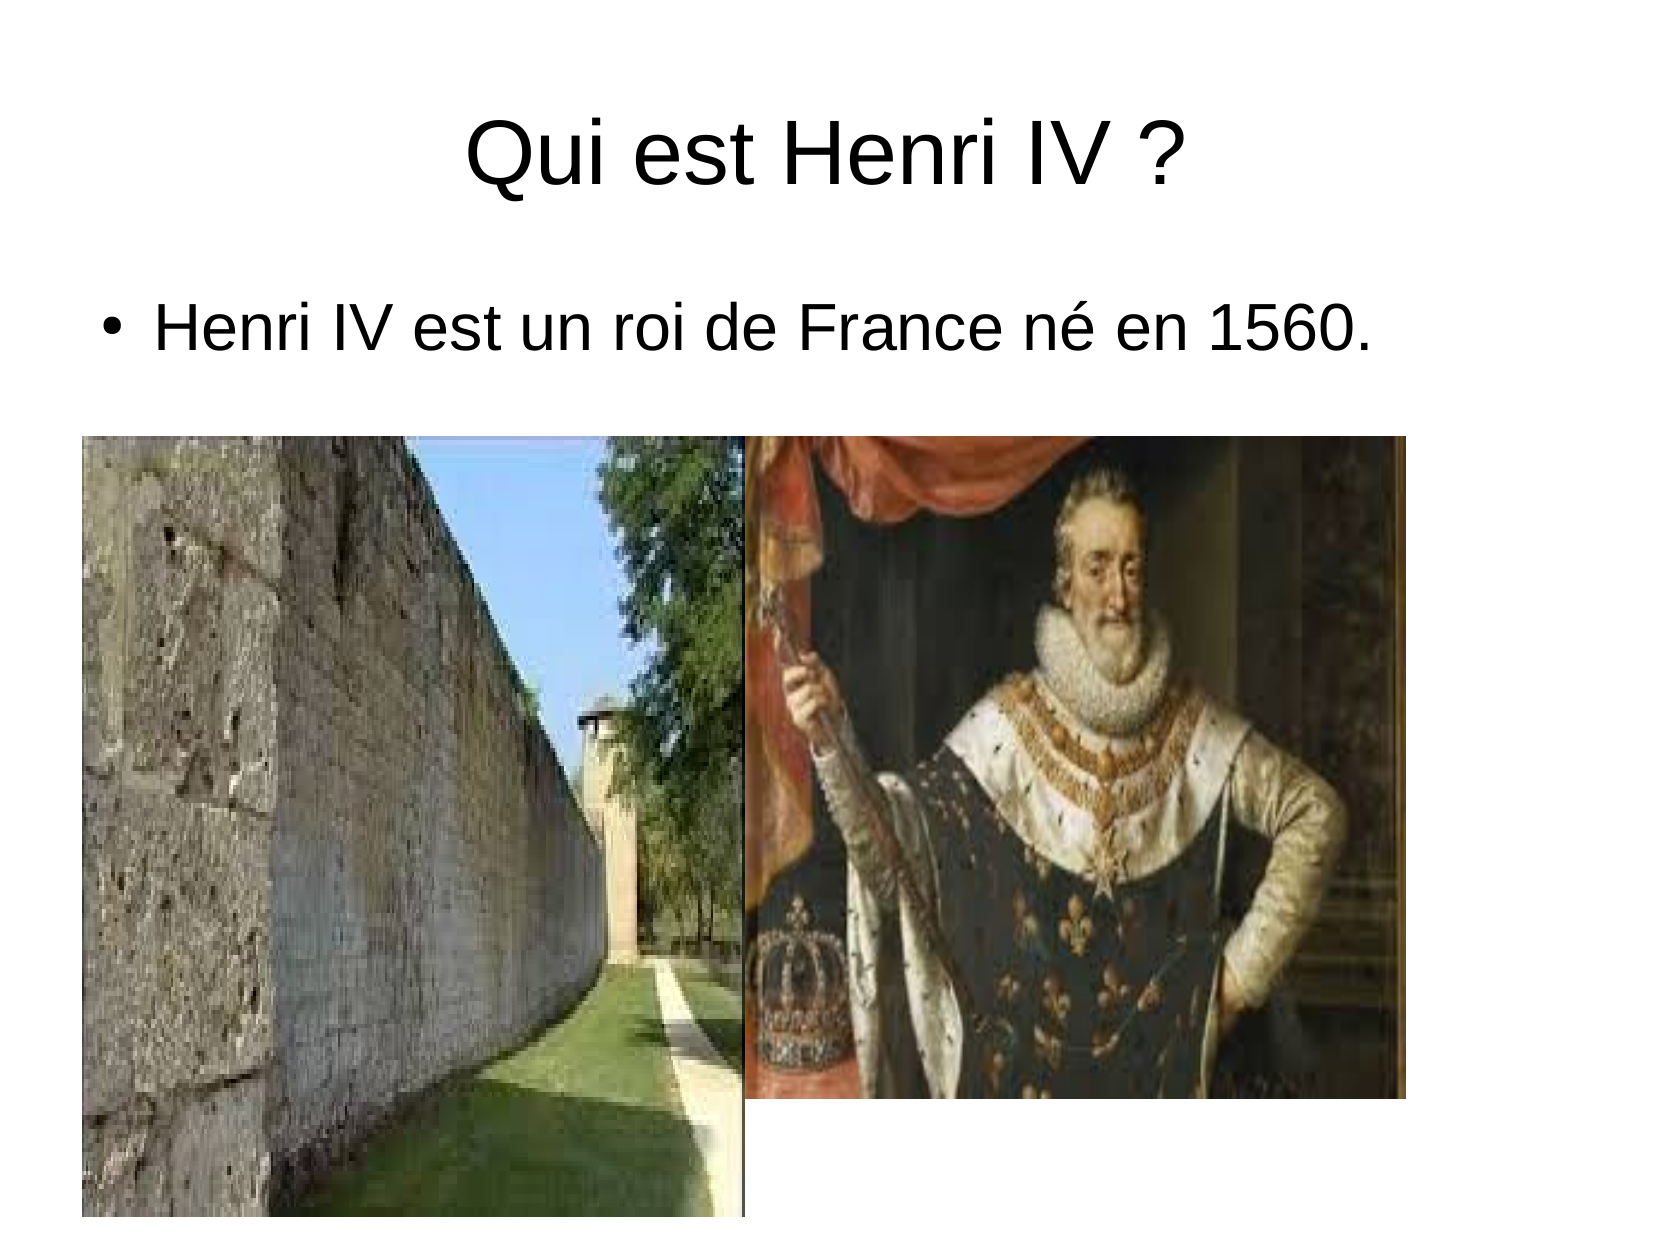

# Qui est Henri IV ?
Henri IV est un roi de France né en 1560.